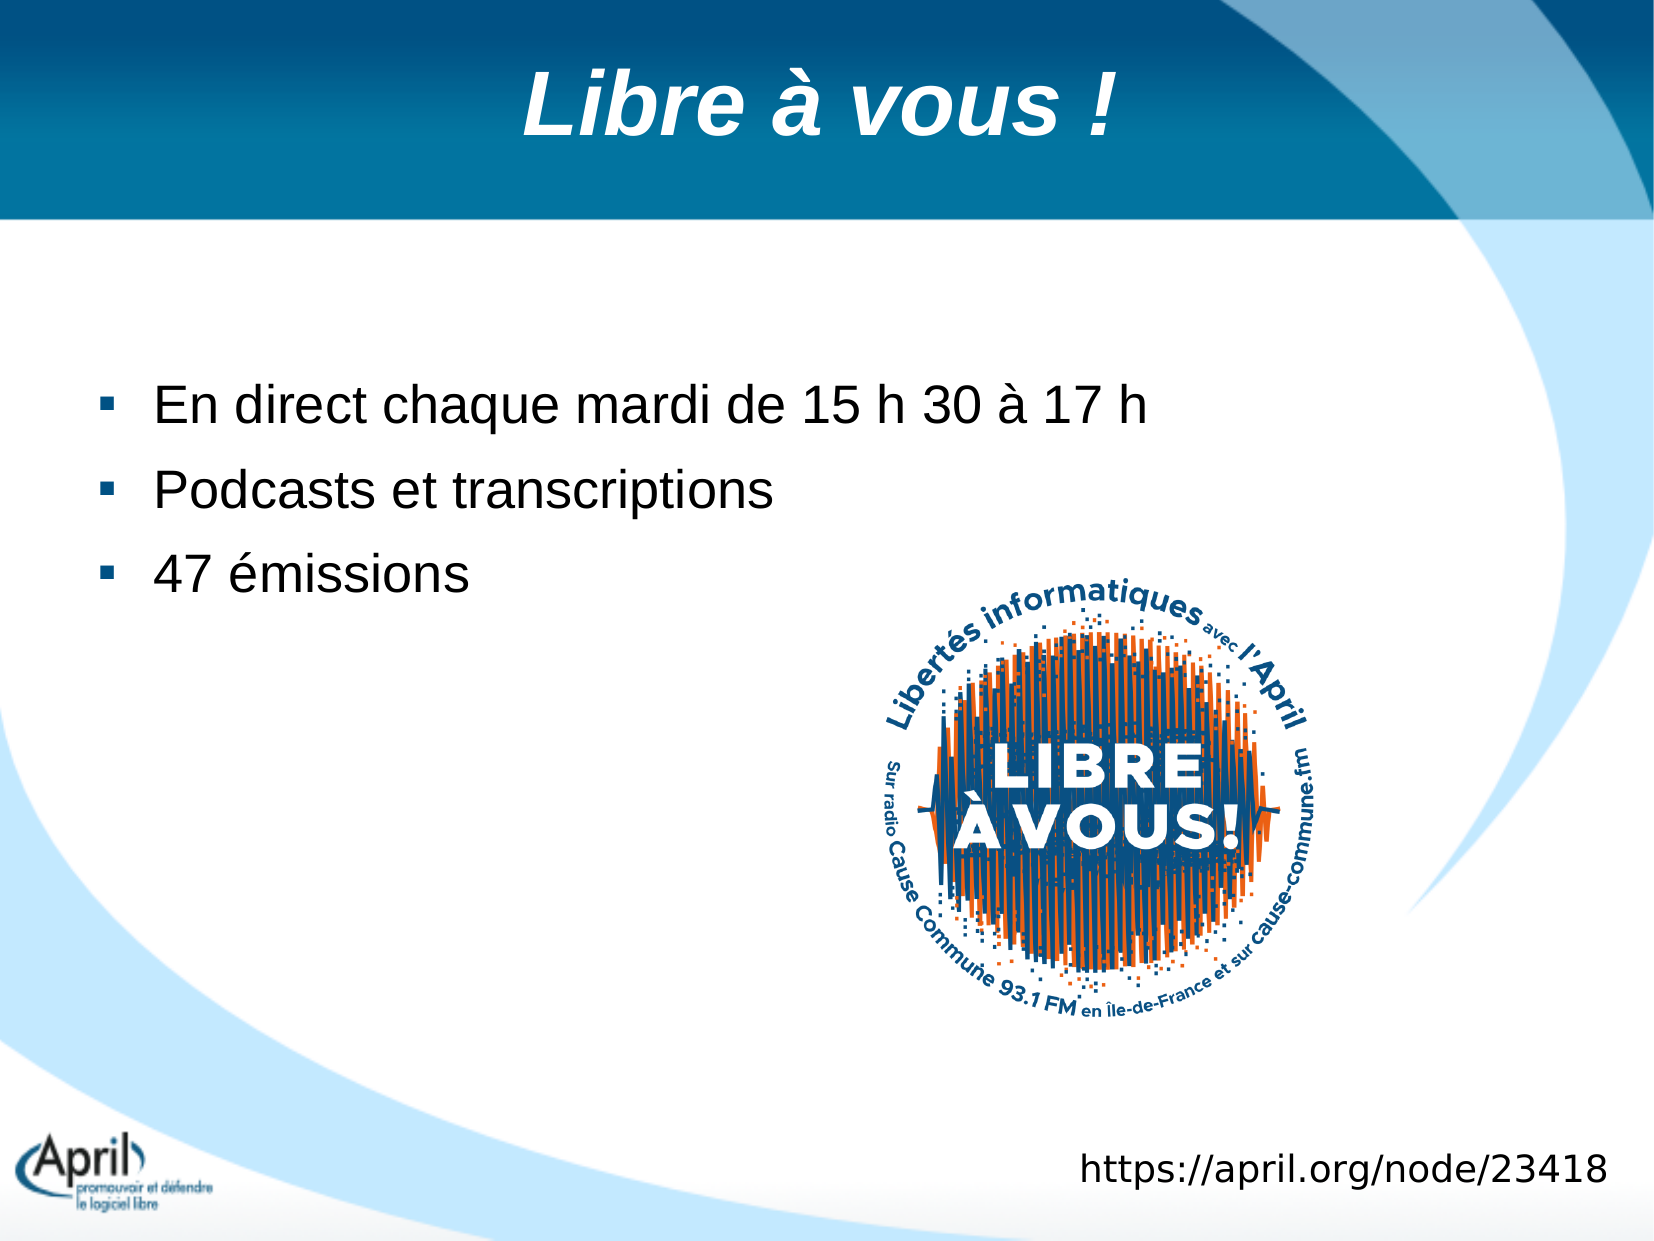

# Libre à vous !
En direct chaque mardi de 15 h 30 à 17 h
Podcasts et transcriptions
47 émissions